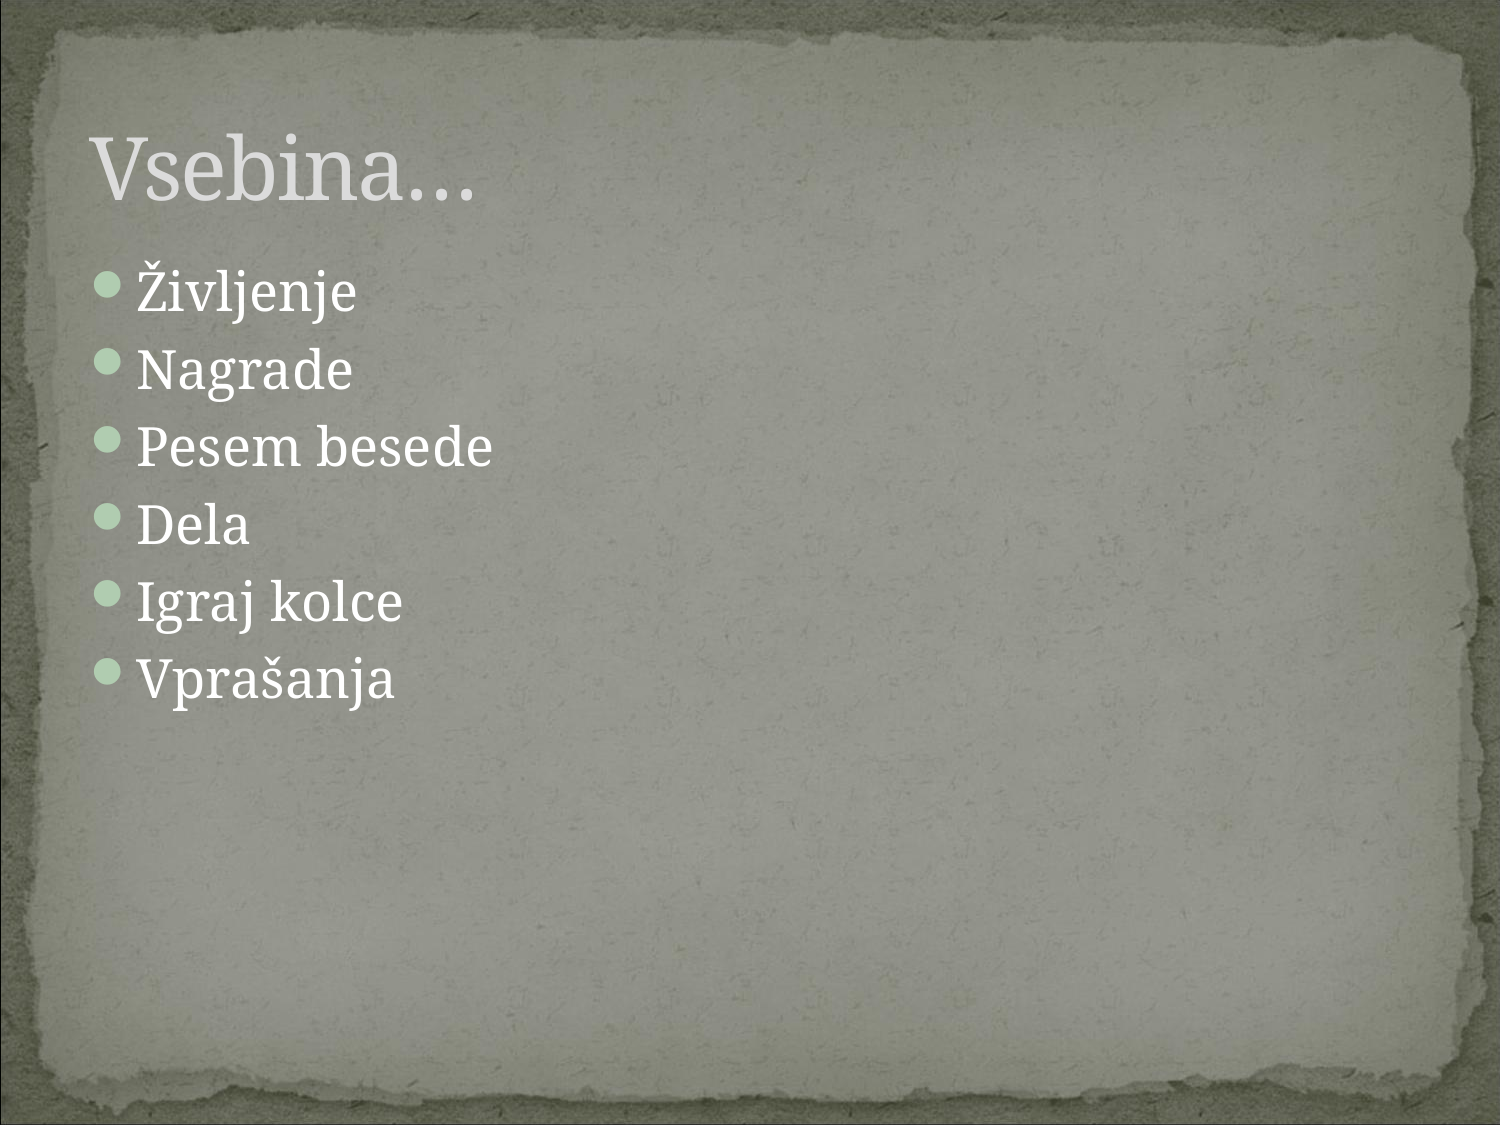

Vsebina…
# Življenje
Nagrade
Pesem besede
Dela
Igraj kolce
Vprašanja